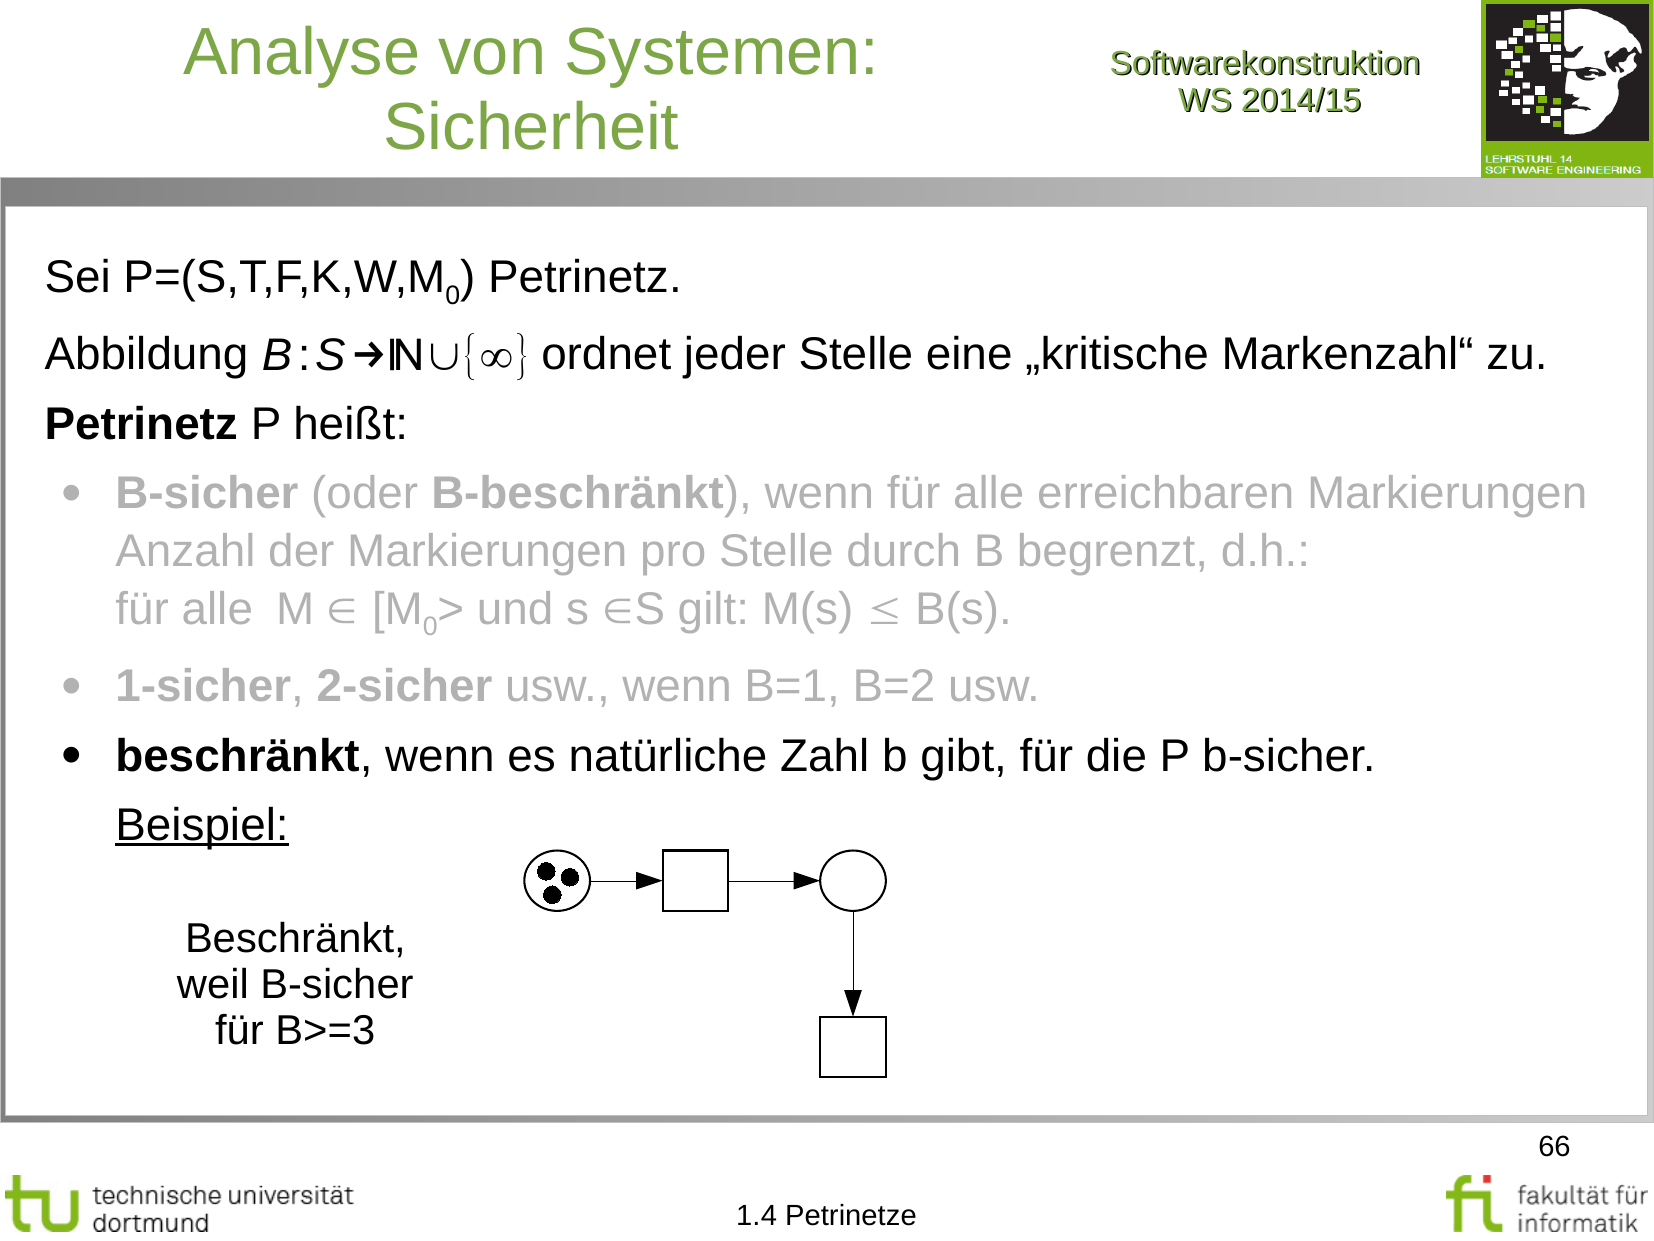

# Analyse von Systemen: Sicherheit
Sei P=(S,T,F,K,W,M0) Petrinetz.
Abbildung ordnet jeder Stelle eine „kritische Markenzahl“ zu.
Petrinetz P heißt:
B-sicher (oder B-beschränkt), wenn für alle erreichbaren Markierungen Anzahl der Markierungen pro Stelle durch B begrenzt, d.h.:
für alle M  [M0> und s S gilt: M(s)  B(s).
1-sicher, 2-sicher usw., wenn B=1, B=2 usw.
beschränkt, wenn es natürliche Zahl b gibt, für die P b-sicher.
Beispiel:
Beschränkt, weil B-sicher für B>=3
66
1.4 Petrinetze